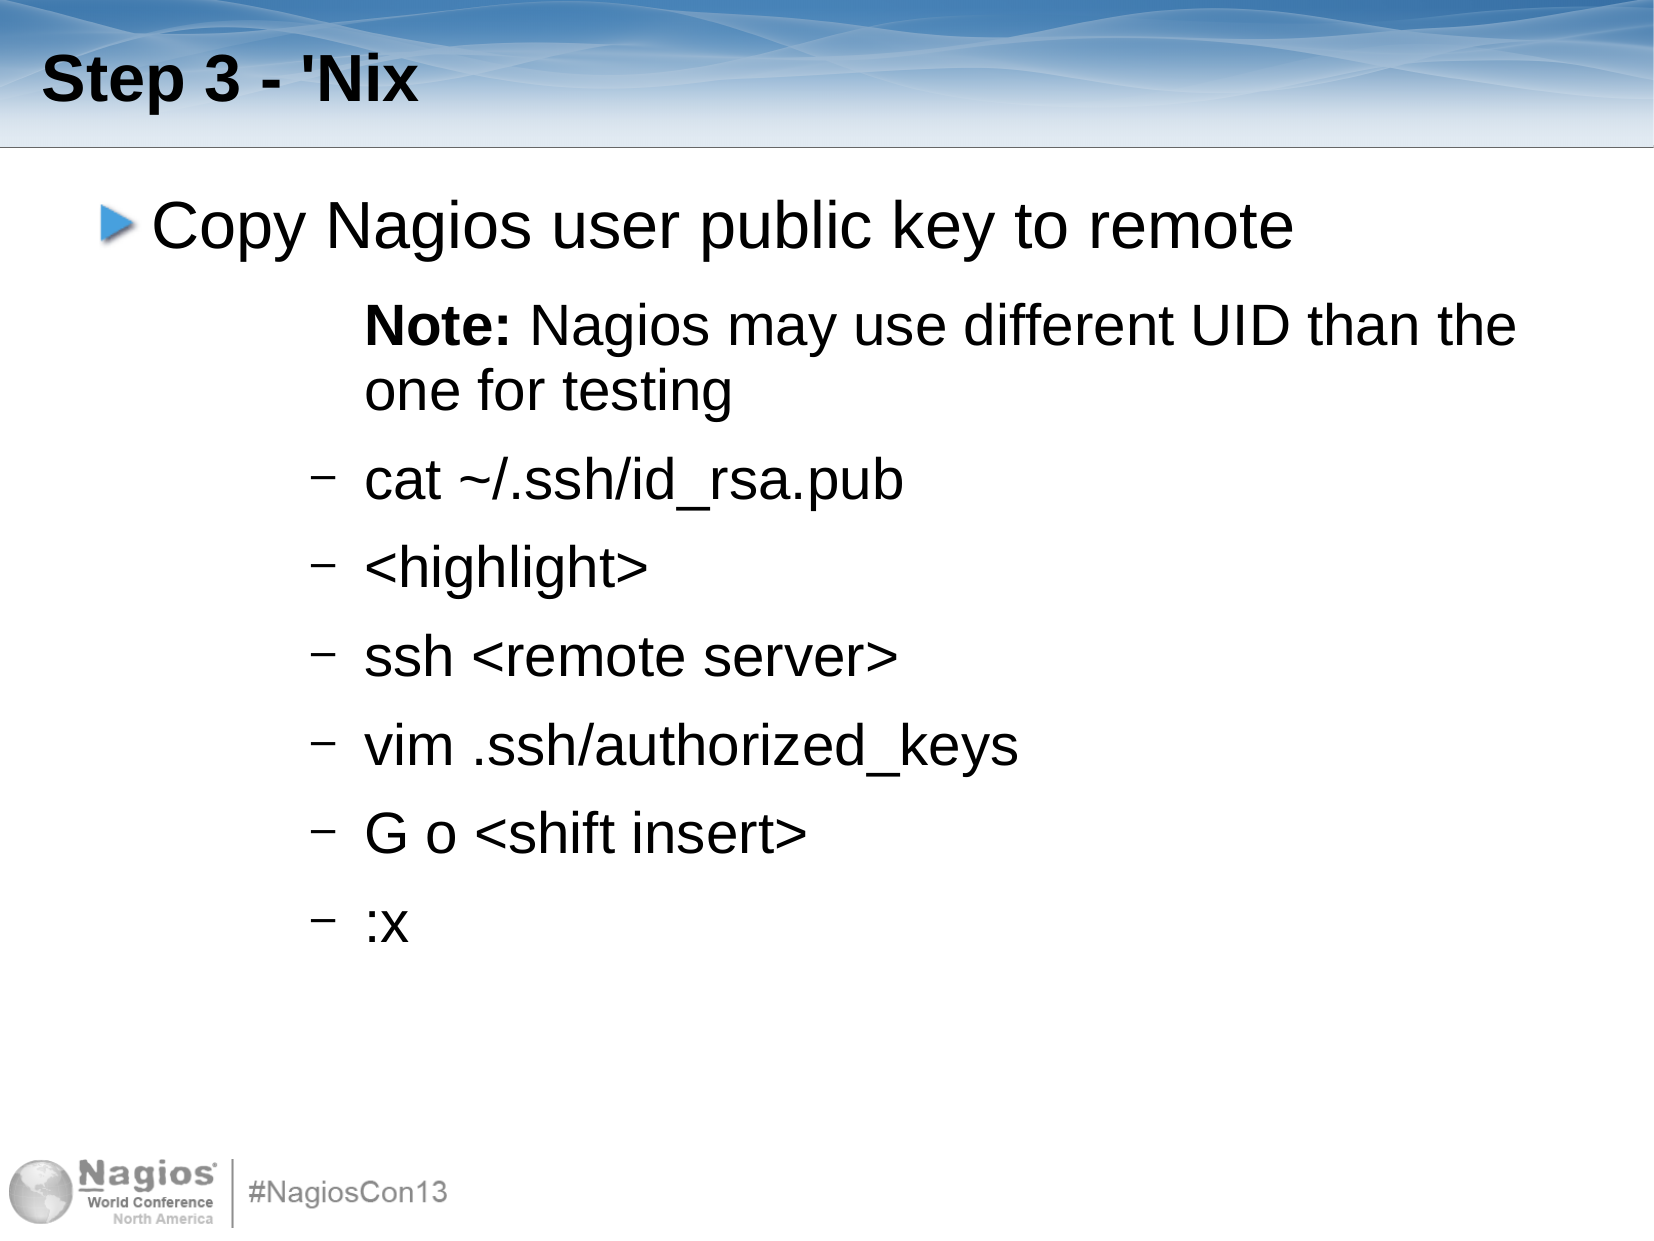

# Step 3 - 'Nix
Copy Nagios user public key to remote
Note: Nagios may use different UID than the one for testing
cat ~/.ssh/id_rsa.pub
<highlight>
ssh <remote server>
vim .ssh/authorized_keys
G o <shift insert>
:x